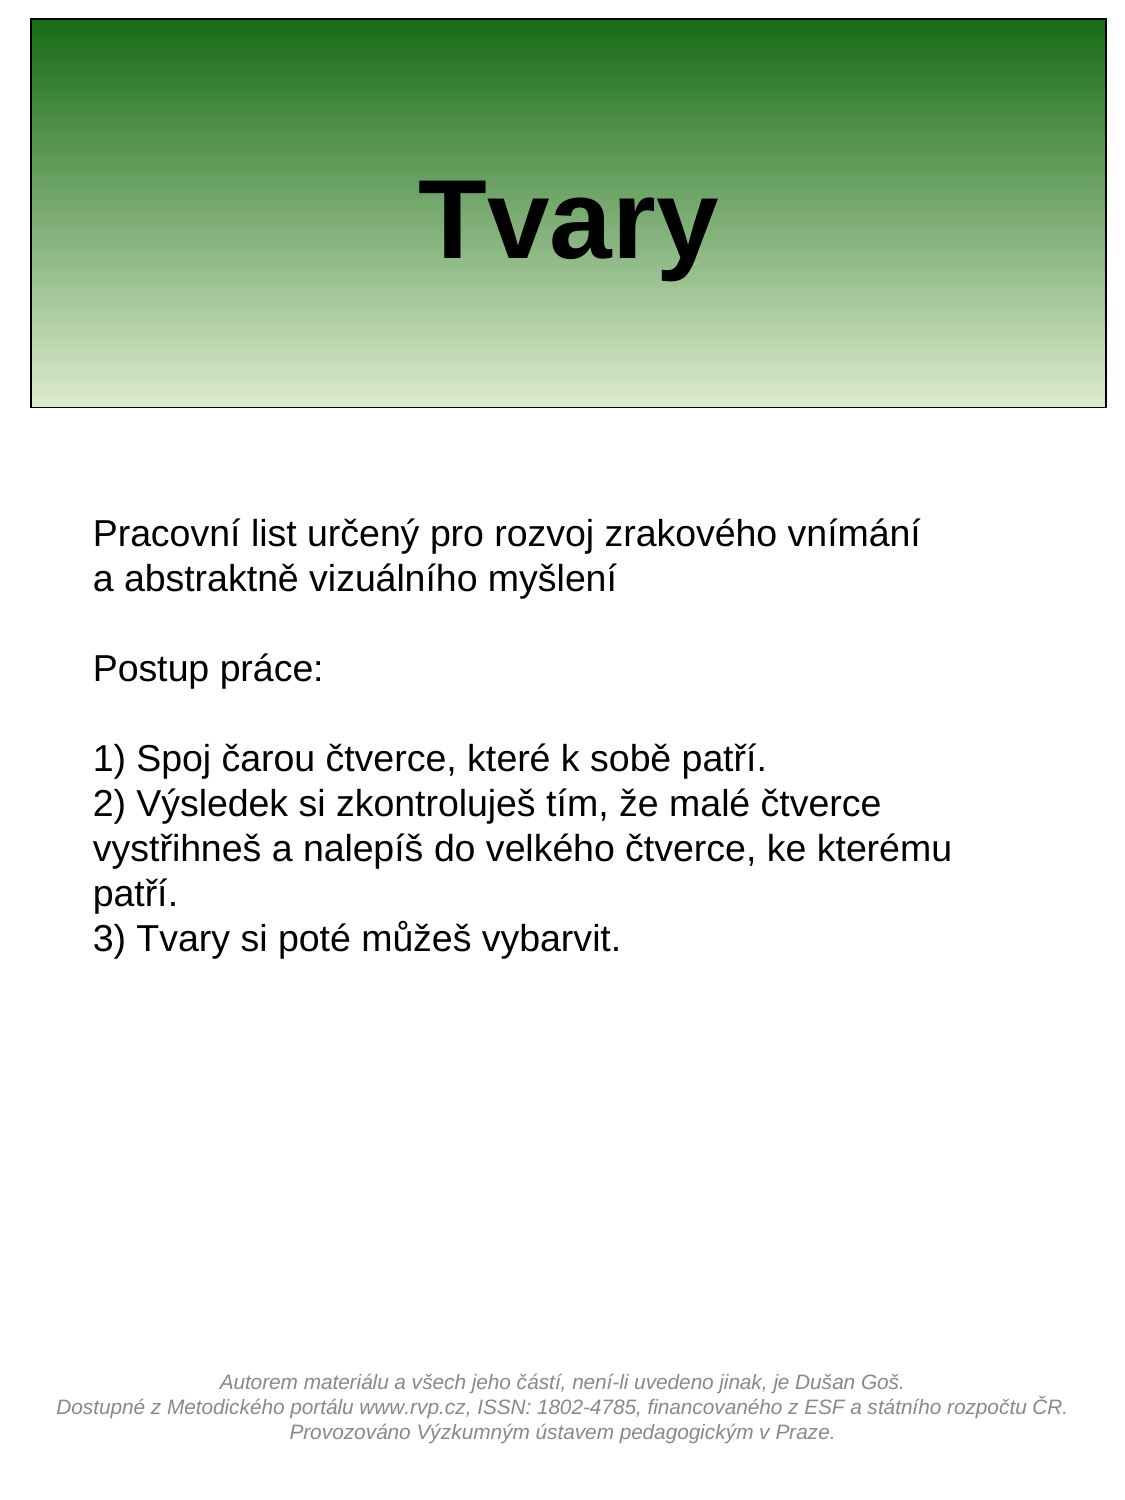

# Tvary
Pracovní list určený pro rozvoj zrakového vnímání
a abstraktně vizuálního myšlení
Postup práce:
 Spoj čarou čtverce, které k sobě patří.
 Výsledek si zkontroluješ tím, že malé čtverce vystřihneš a nalepíš do velkého čtverce, ke kterému patří.
 Tvary si poté můžeš vybarvit.
Autorem materiálu a všech jeho částí, není-li uvedeno jinak, je Dušan Goš.
Dostupné z Metodického portálu www.rvp.cz, ISSN: 1802-4785, financovaného z ESF a státního rozpočtu ČR.
Provozováno Výzkumným ústavem pedagogickým v Praze.